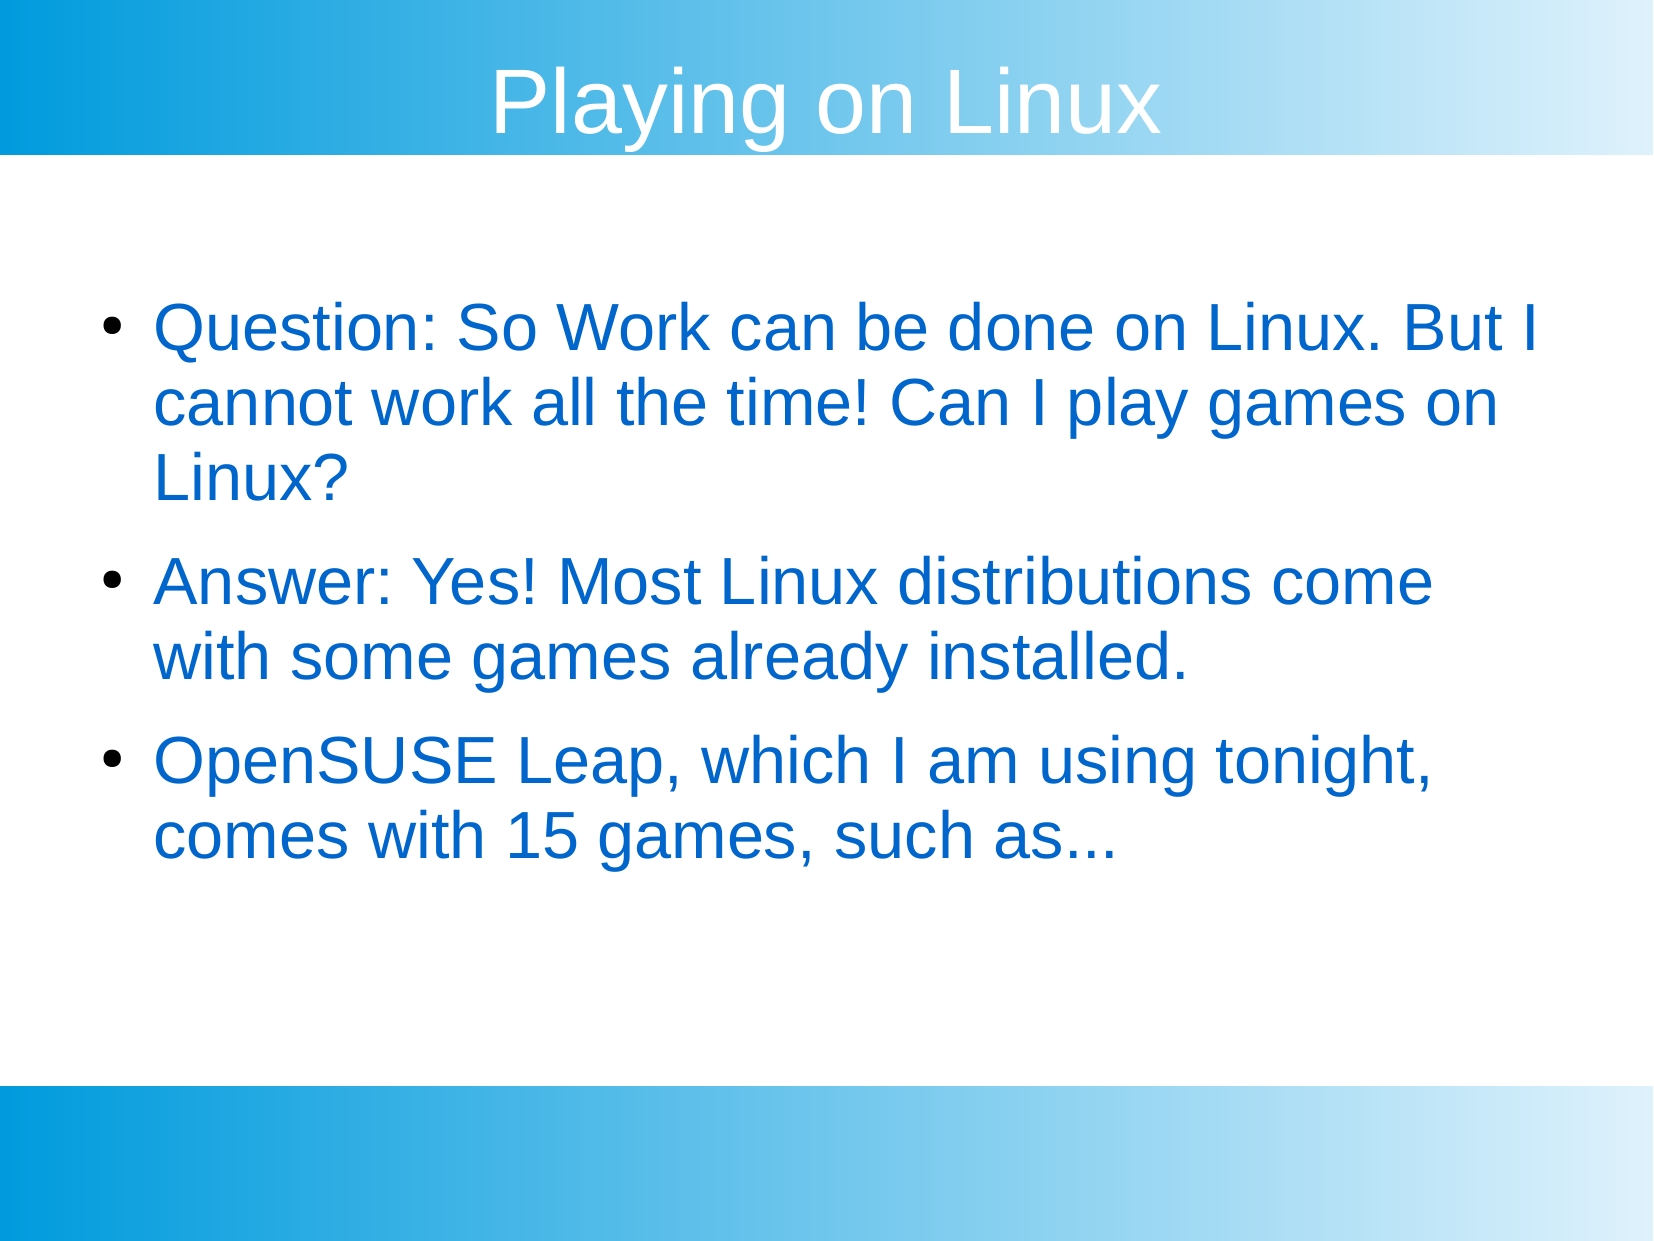

# Playing on Linux
Question: So Work can be done on Linux. But I cannot work all the time! Can I play games on Linux?
Answer: Yes! Most Linux distributions come with some games already installed.
OpenSUSE Leap, which I am using tonight, comes with 15 games, such as...